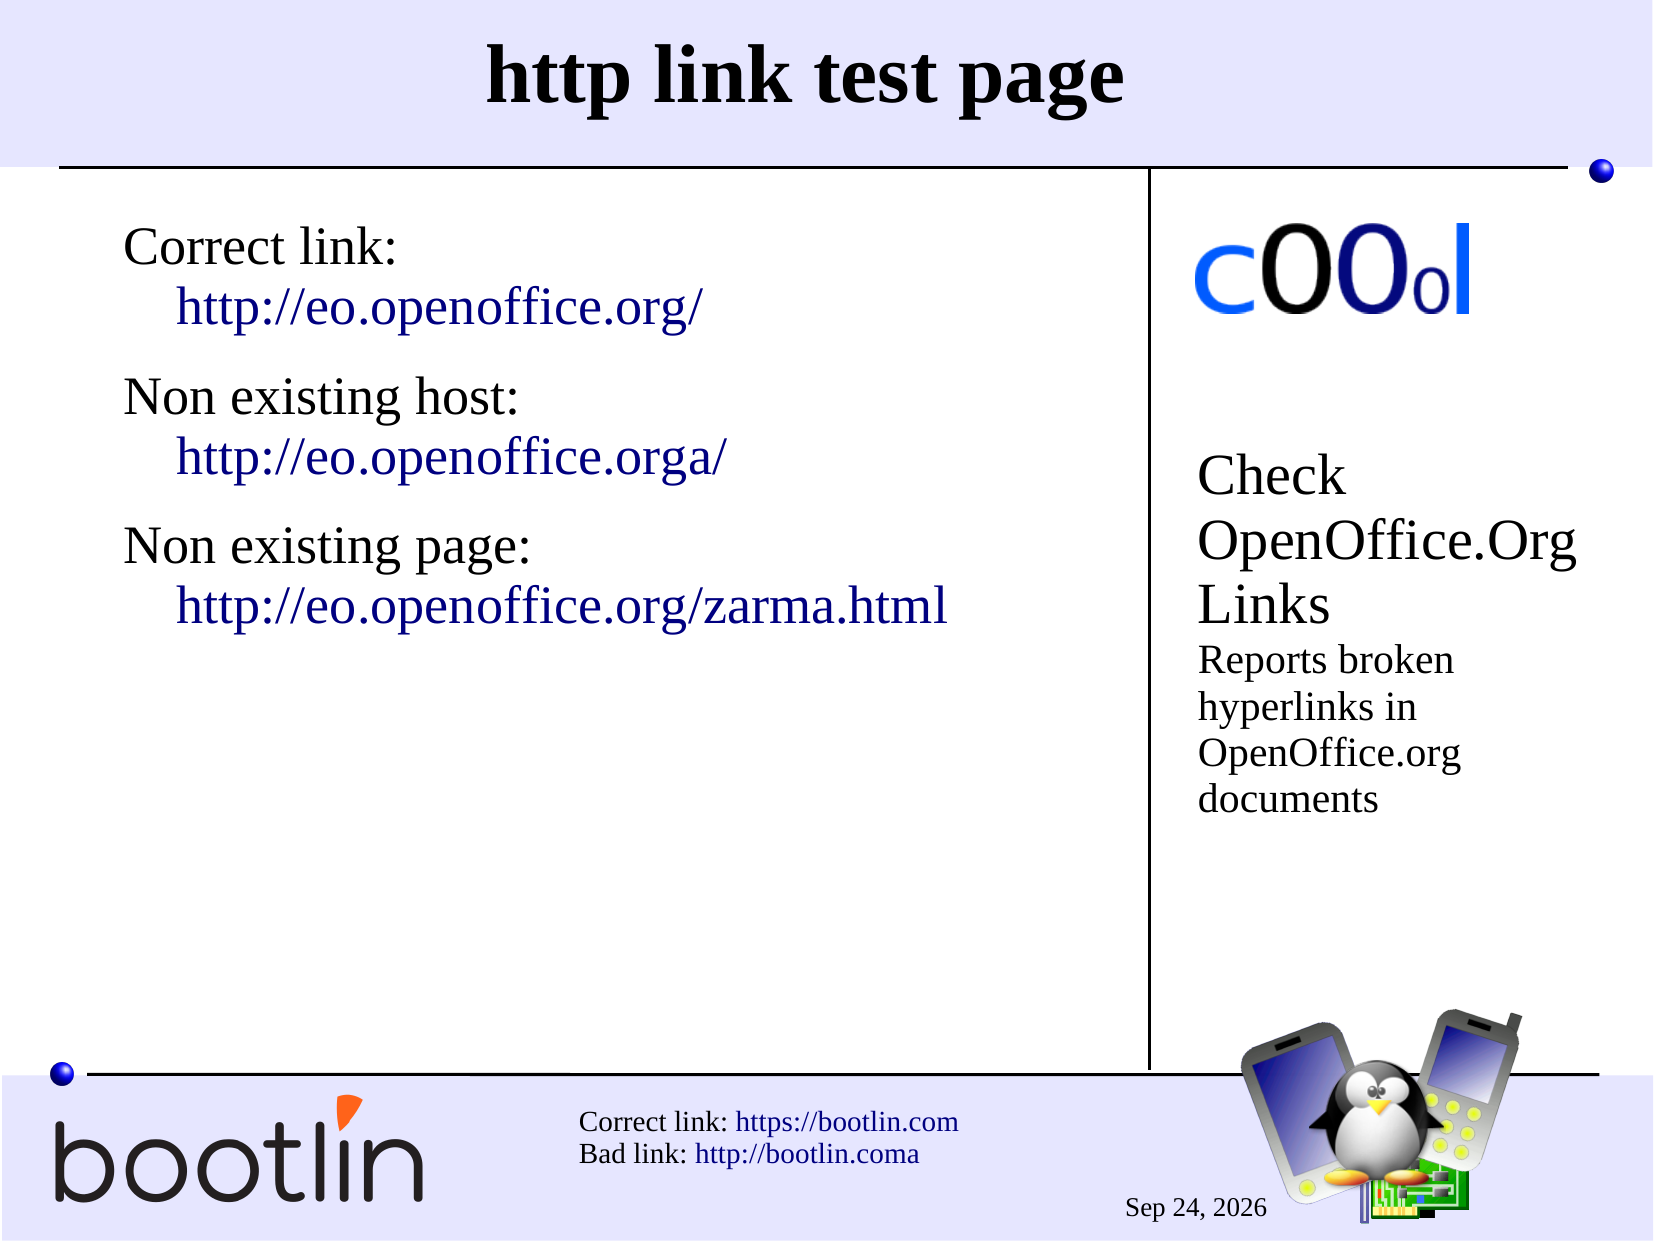

# http link test page
Correct link:
http://eo.openoffice.org/
Non existing host:
http://eo.openoffice.orga/
Non existing page:
http://eo.openoffice.org/zarma.html